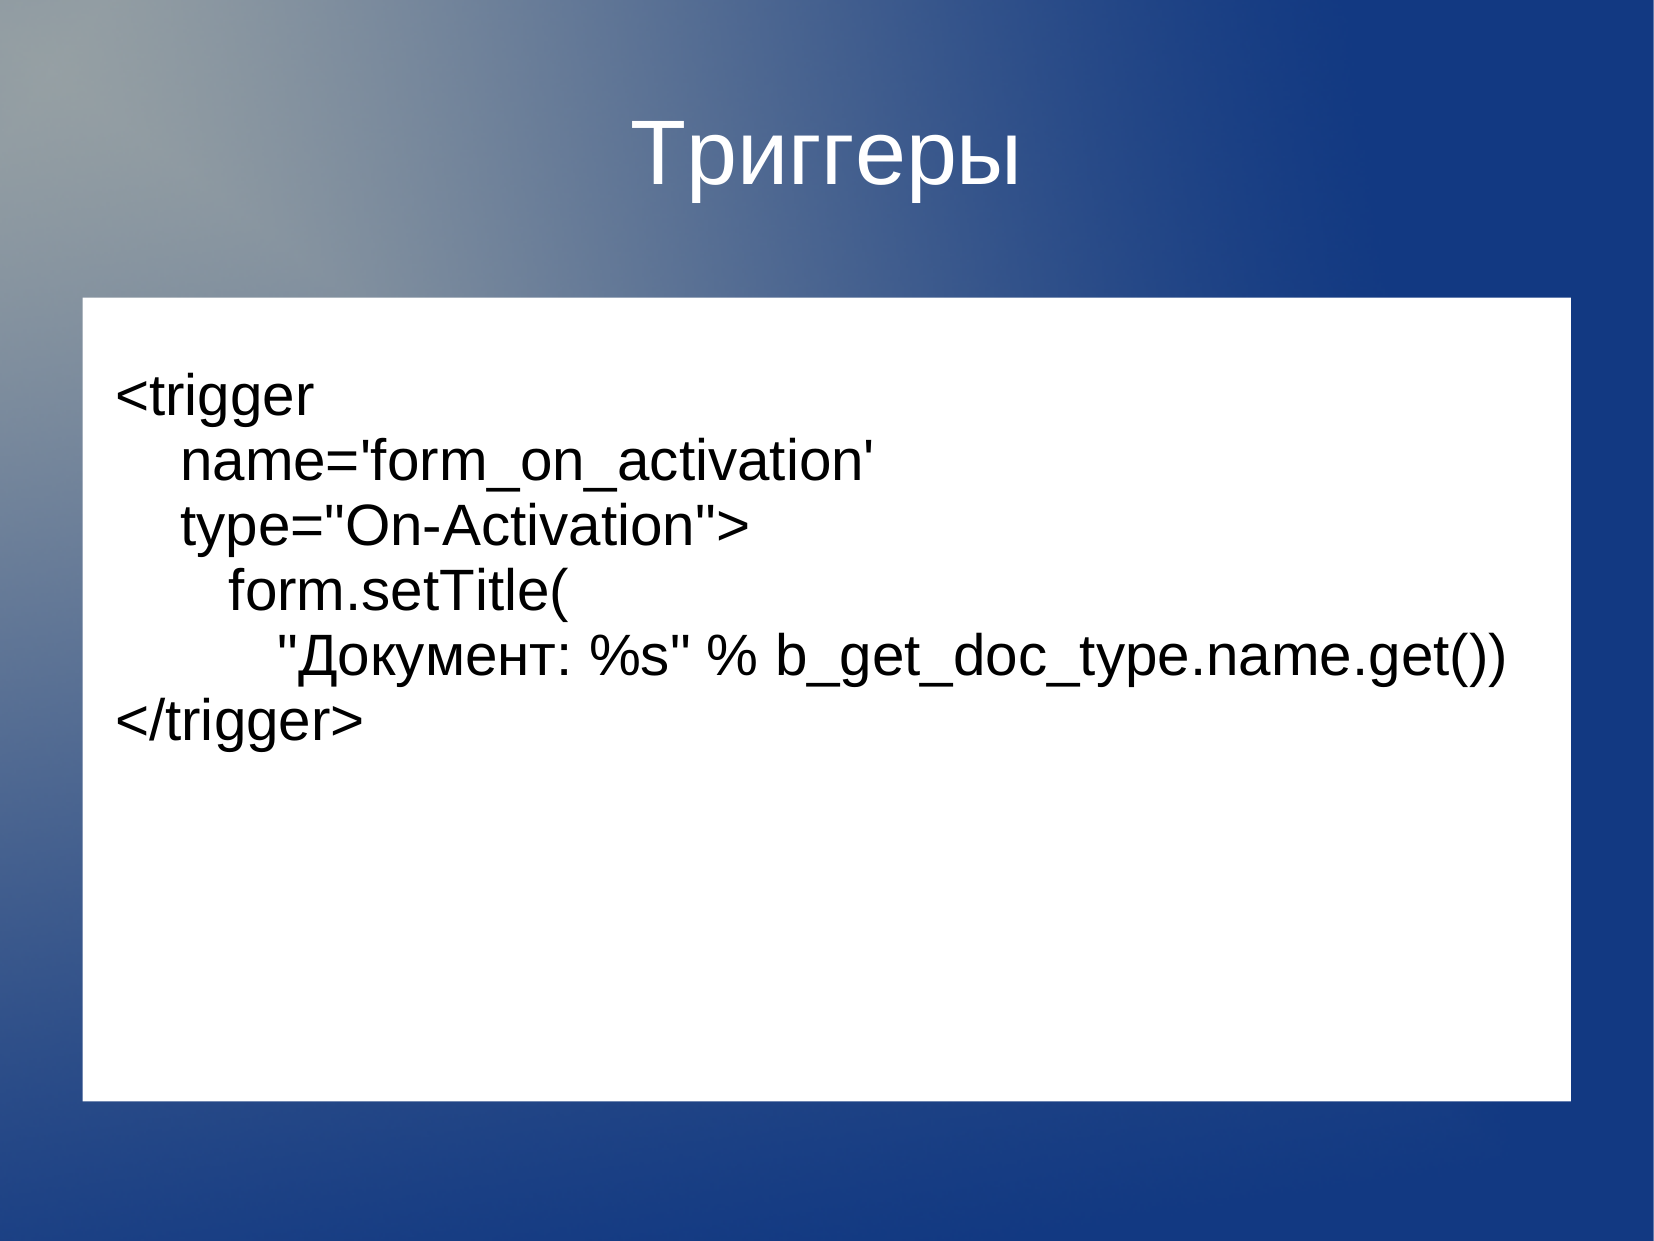

# Триггеры
 <trigger
 name='form_on_activation'
 type="On-Activation">
 form.setTitle(
 "Документ: %s" % b_get_doc_type.name.get())
 </trigger>